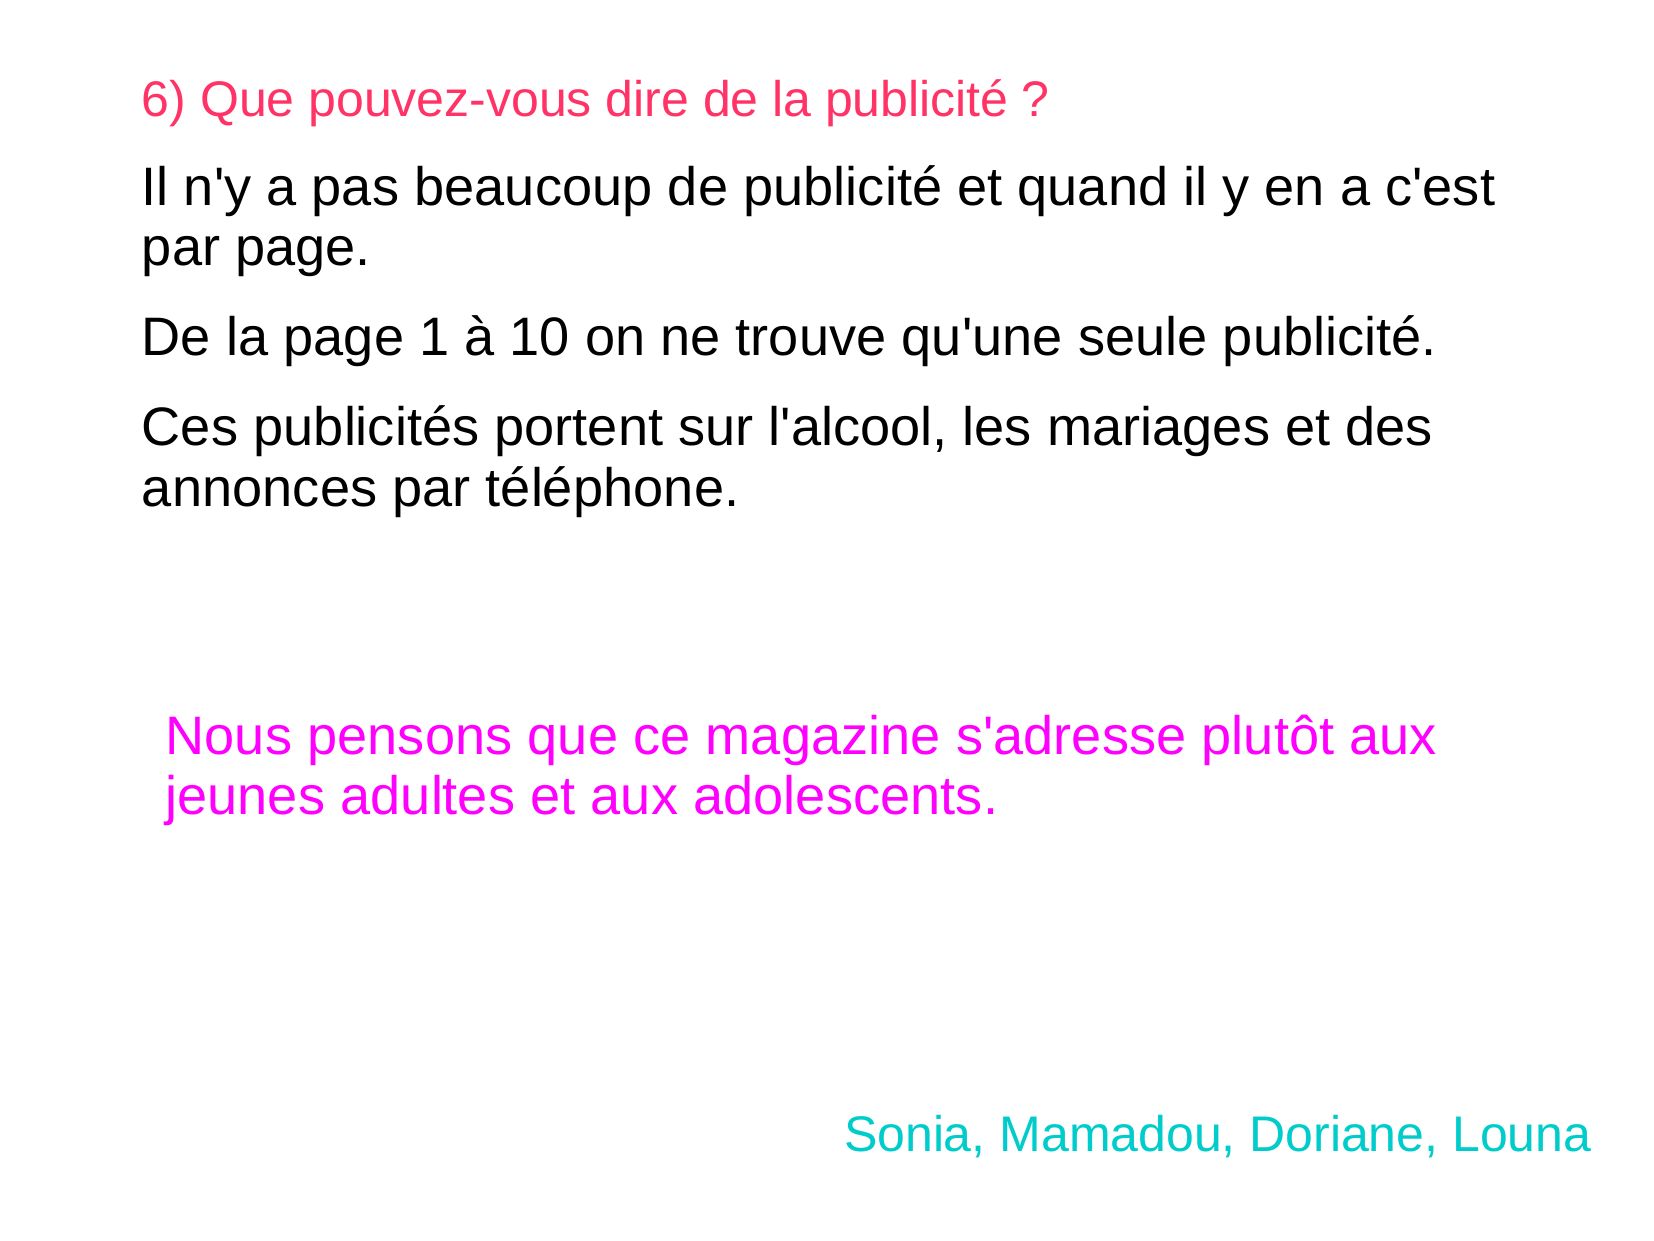

# 6) Que pouvez-vous dire de la publicité ?
Il n'y a pas beaucoup de publicité et quand il y en a c'est par page.
De la page 1 à 10 on ne trouve qu'une seule publicité.
Ces publicités portent sur l'alcool, les mariages et des annonces par téléphone.
Nous pensons que ce magazine s'adresse plutôt aux jeunes adultes et aux adolescents.
Sonia, Mamadou, Doriane, Louna